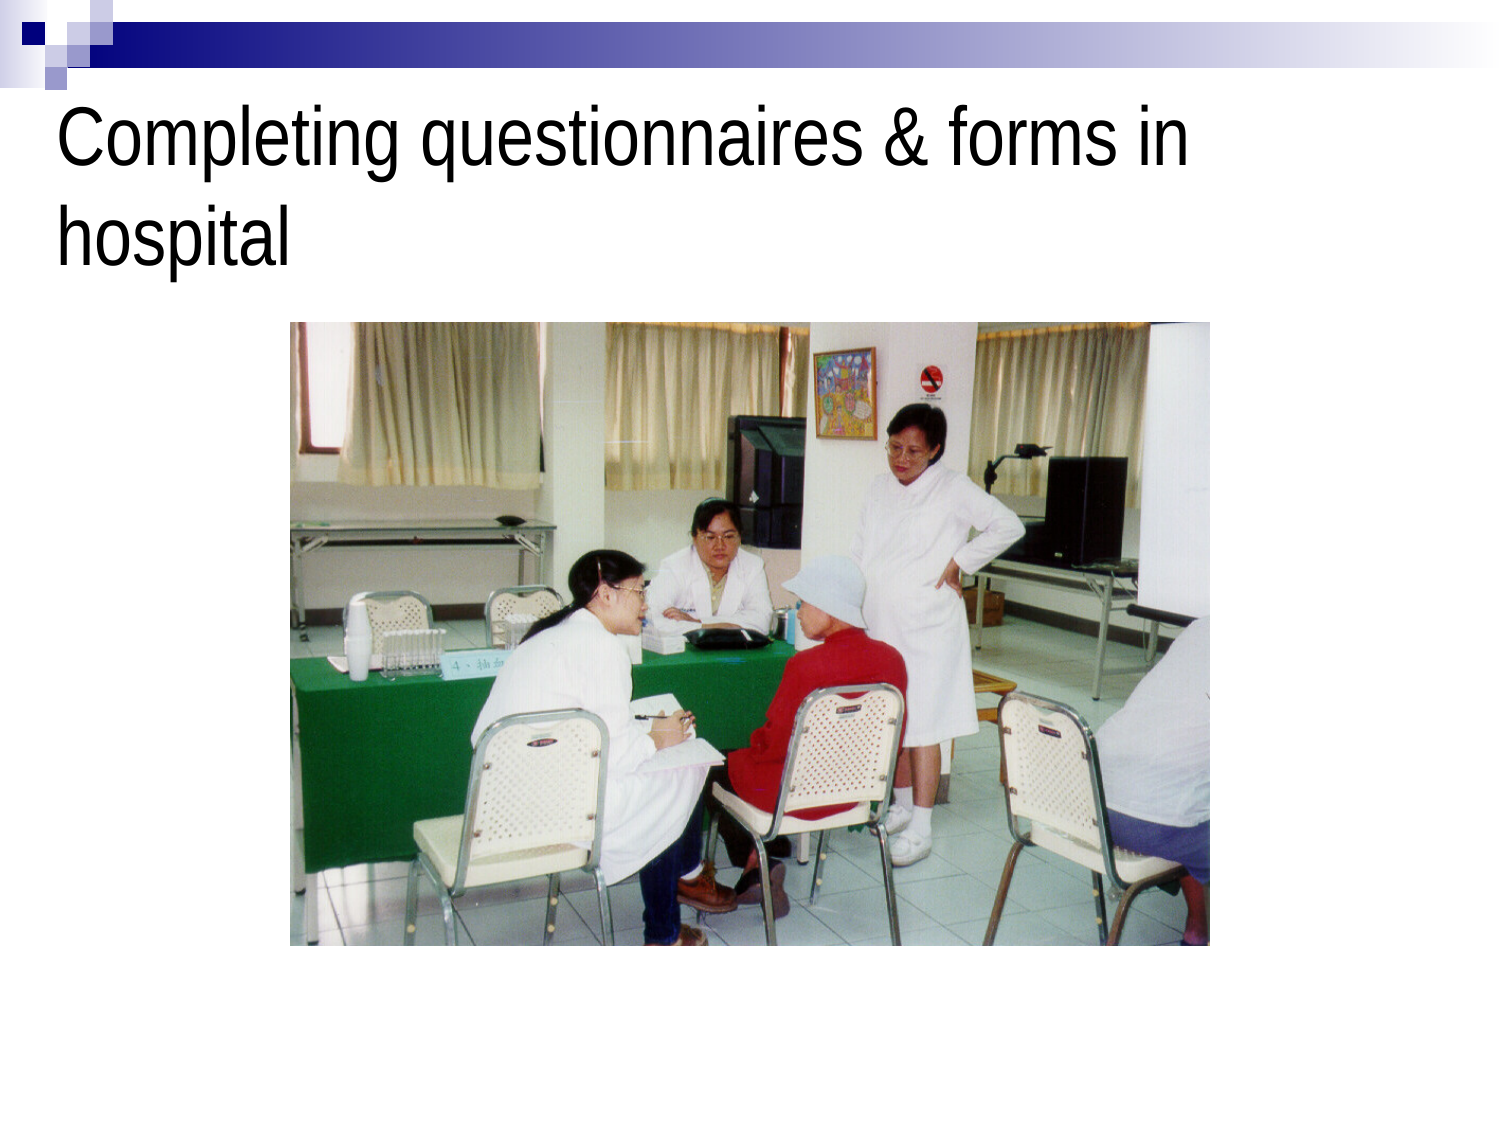

# Completing questionnaires & forms in hospital